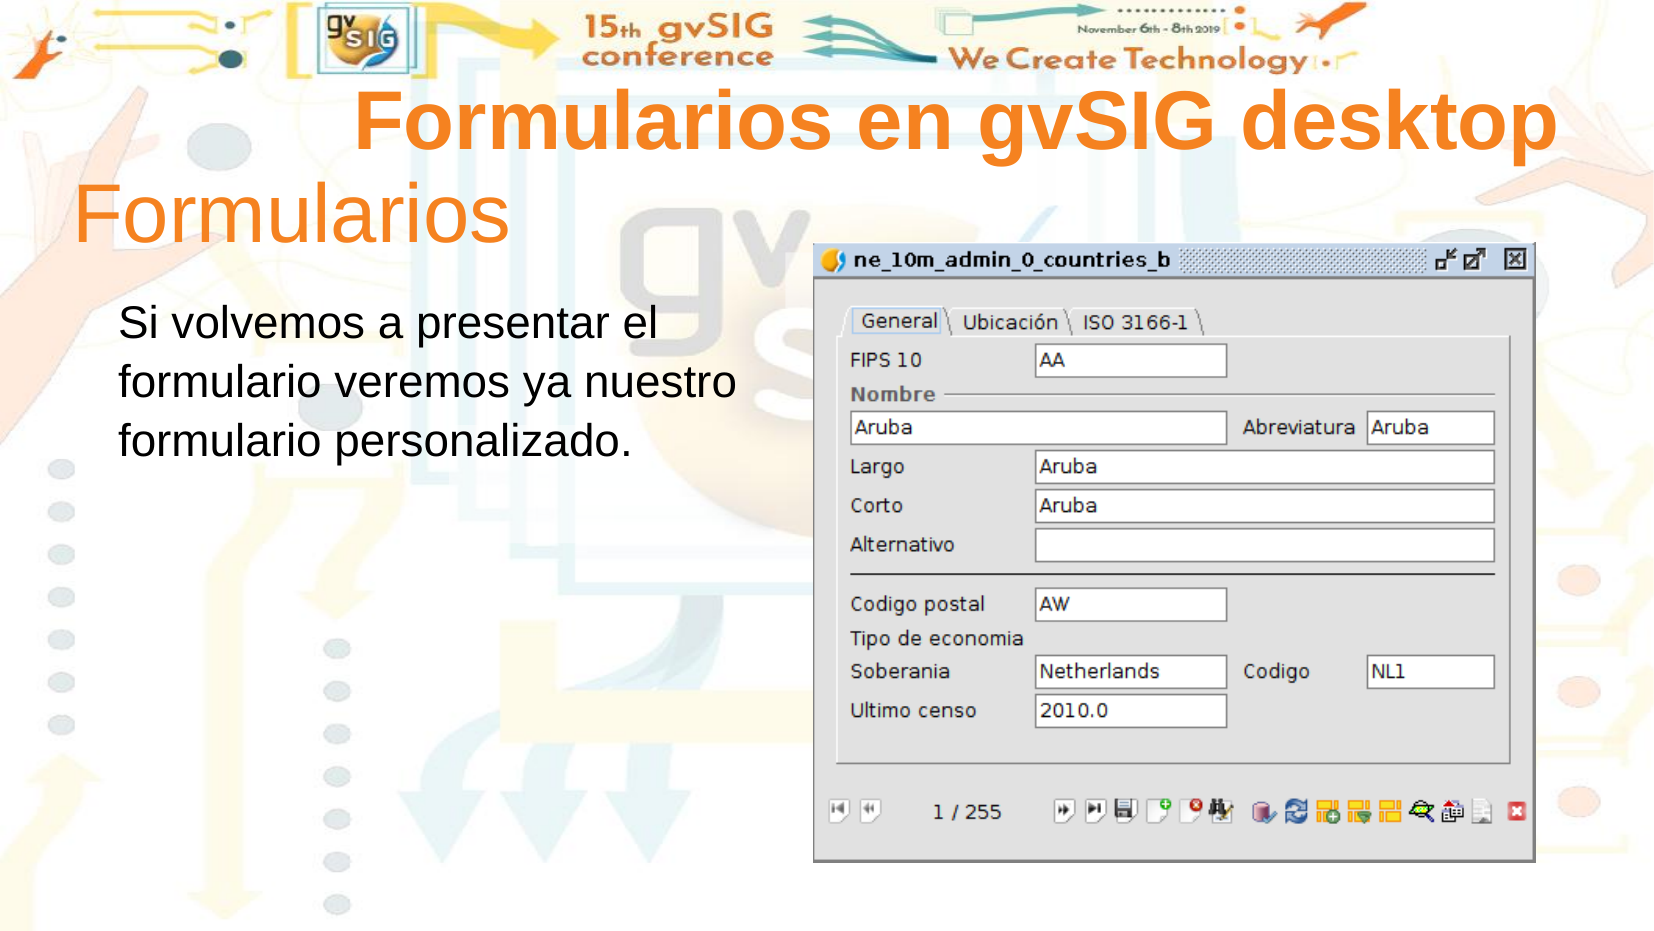

# Formularios en gvSIG desktop
Formularios
Si volvemos a presentar el formulario veremos ya nuestro formulario personalizado.